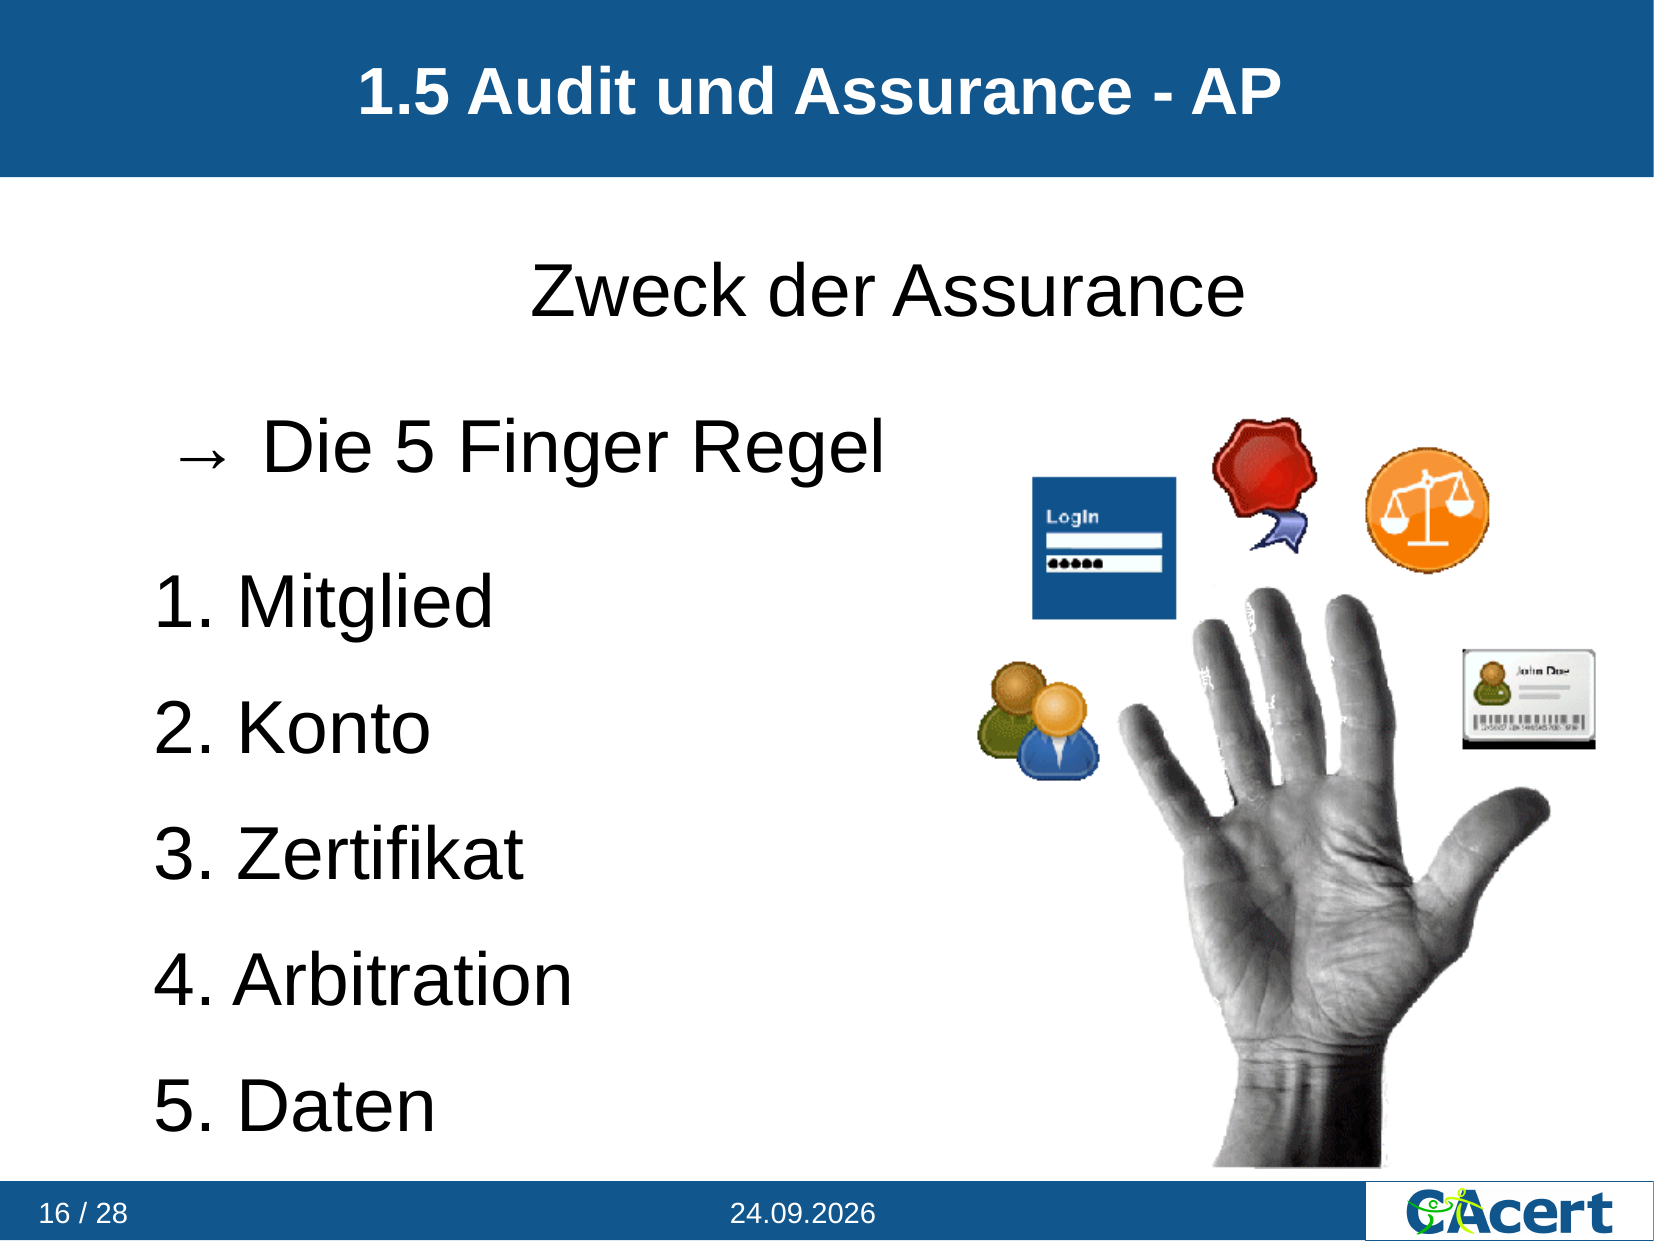

# 1.5 Audit und Assurance - AP
Zweck der Assurance
 → Die 5 Finger Regel
1. Mitglied
2. Konto
3. Zertifikat
4. Arbitration
5. Daten